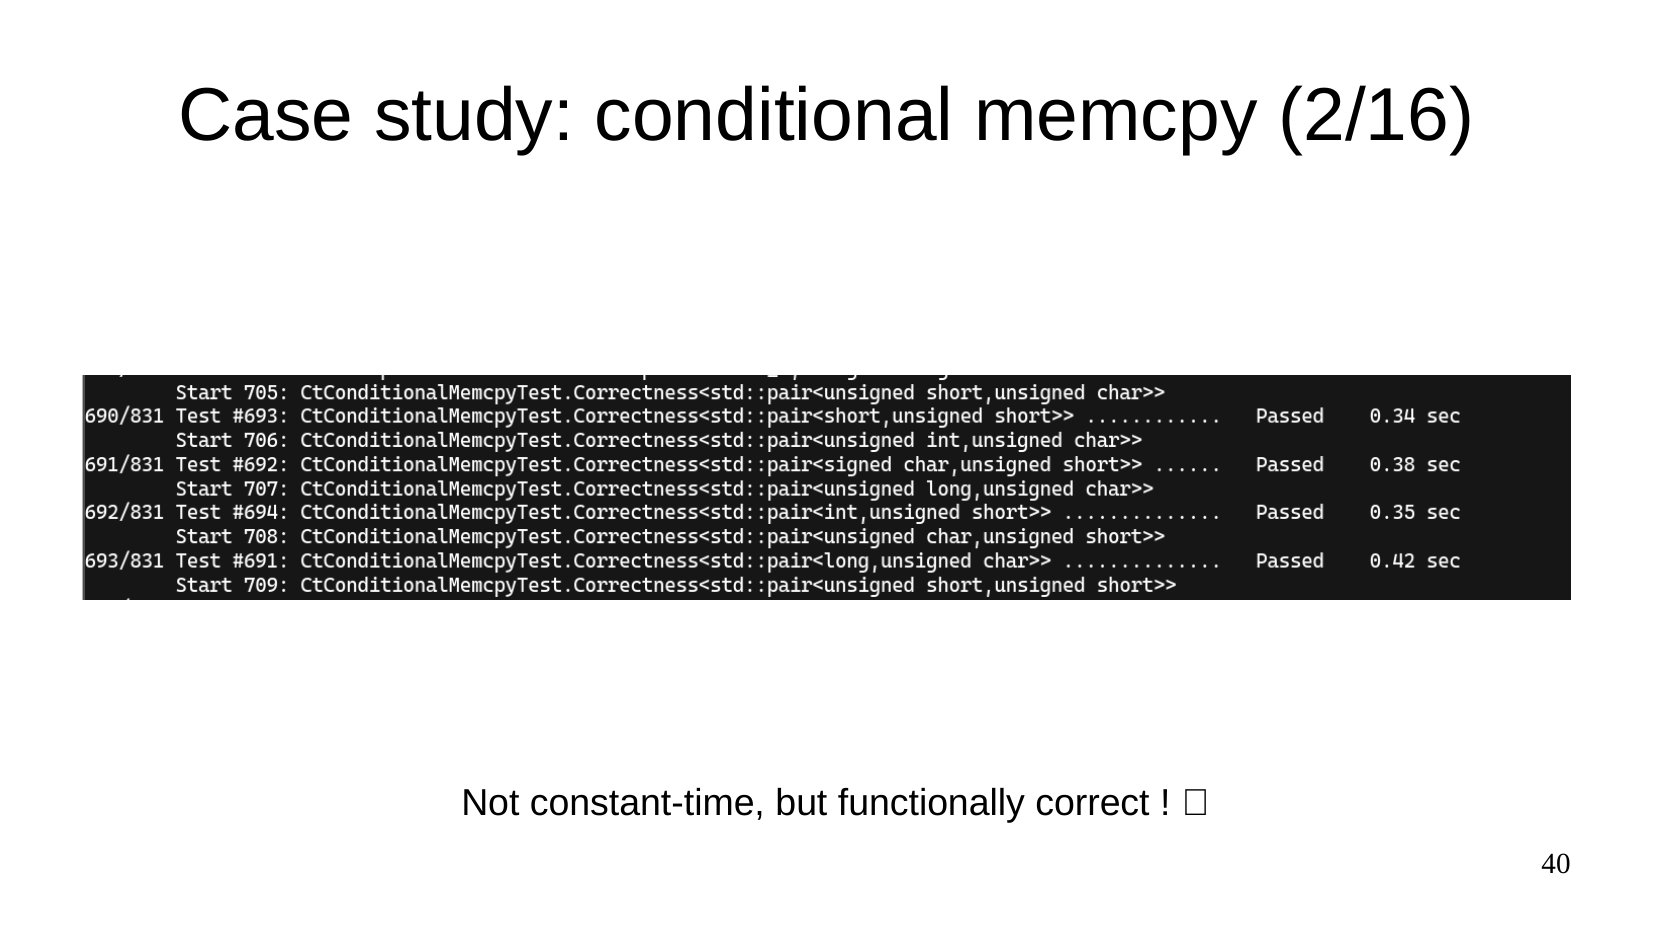

# Case study: conditional memcpy (2/16)
Not constant-time, but functionally correct ! ✅
40